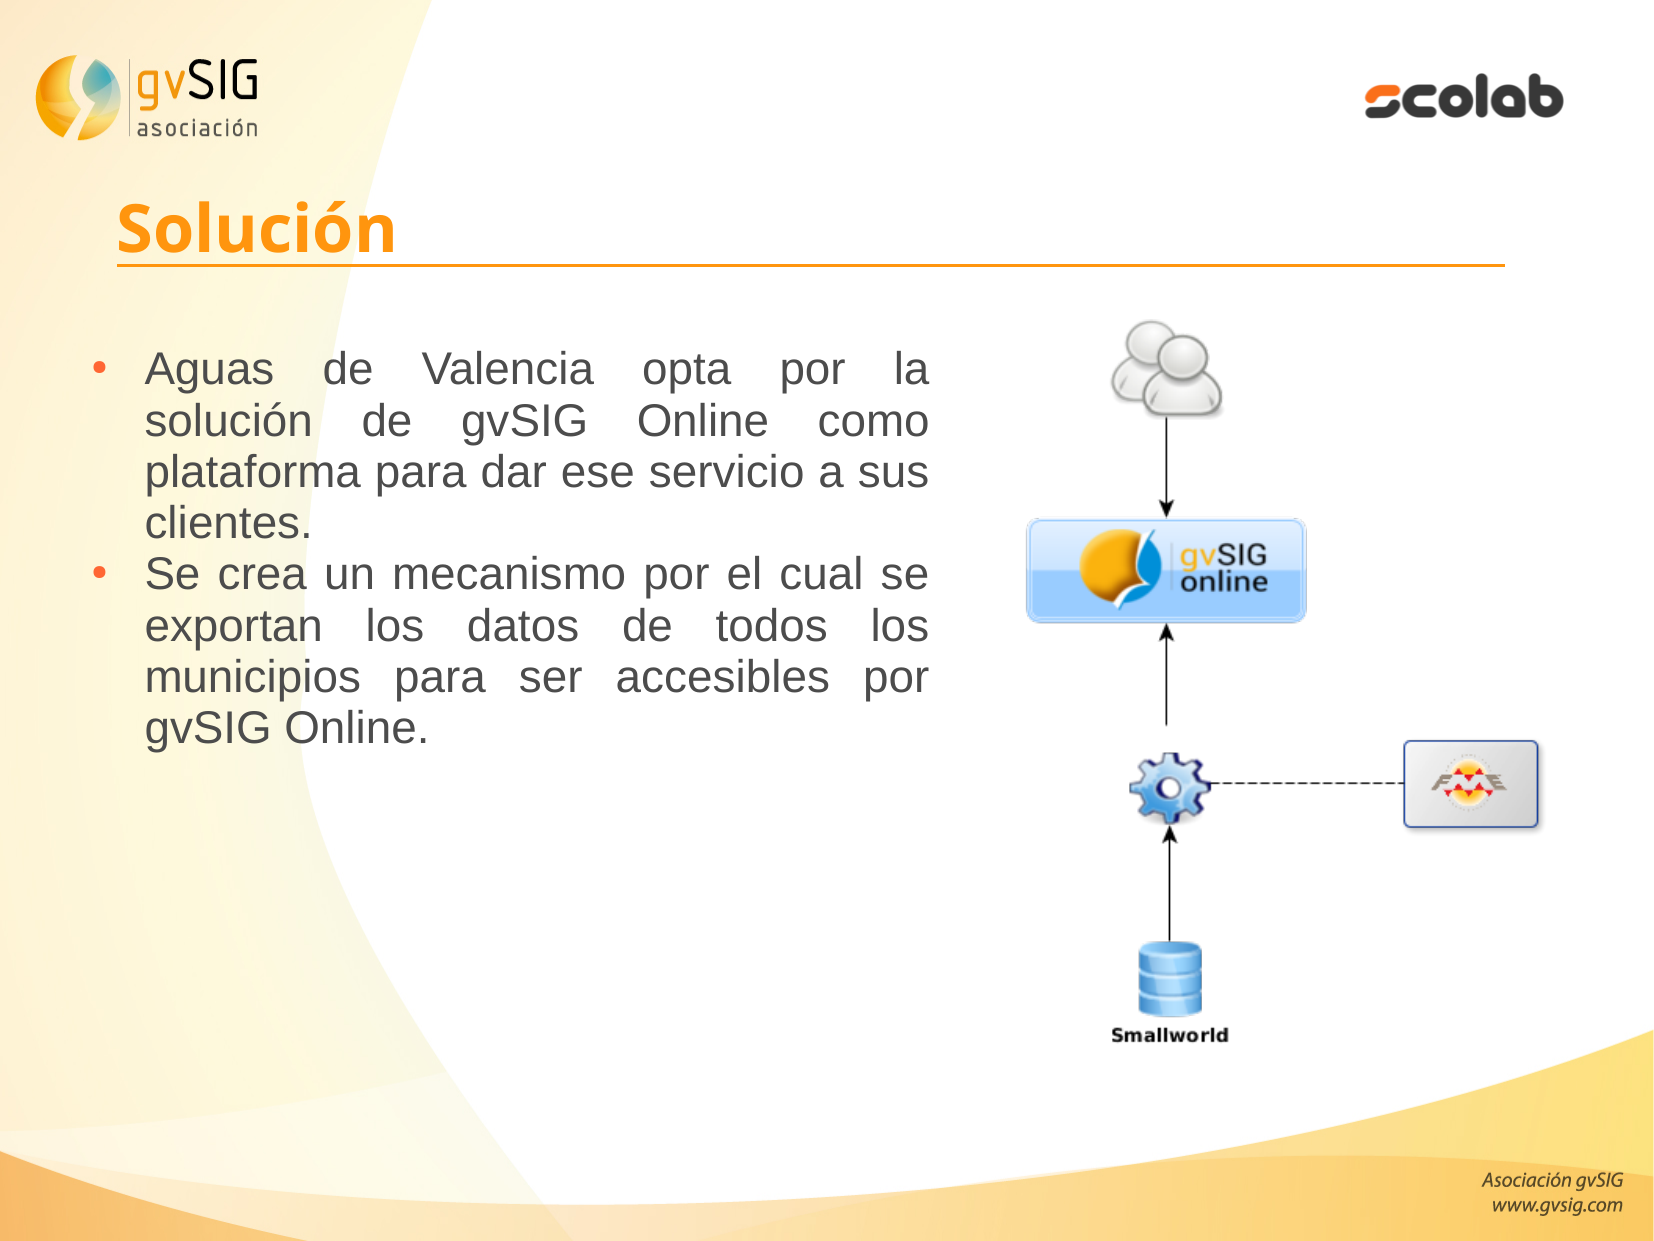

# Solución
Aguas de Valencia opta por la solución de gvSIG Online como plataforma para dar ese servicio a sus clientes.
Se crea un mecanismo por el cual se exportan los datos de todos los municipios para ser accesibles por gvSIG Online.